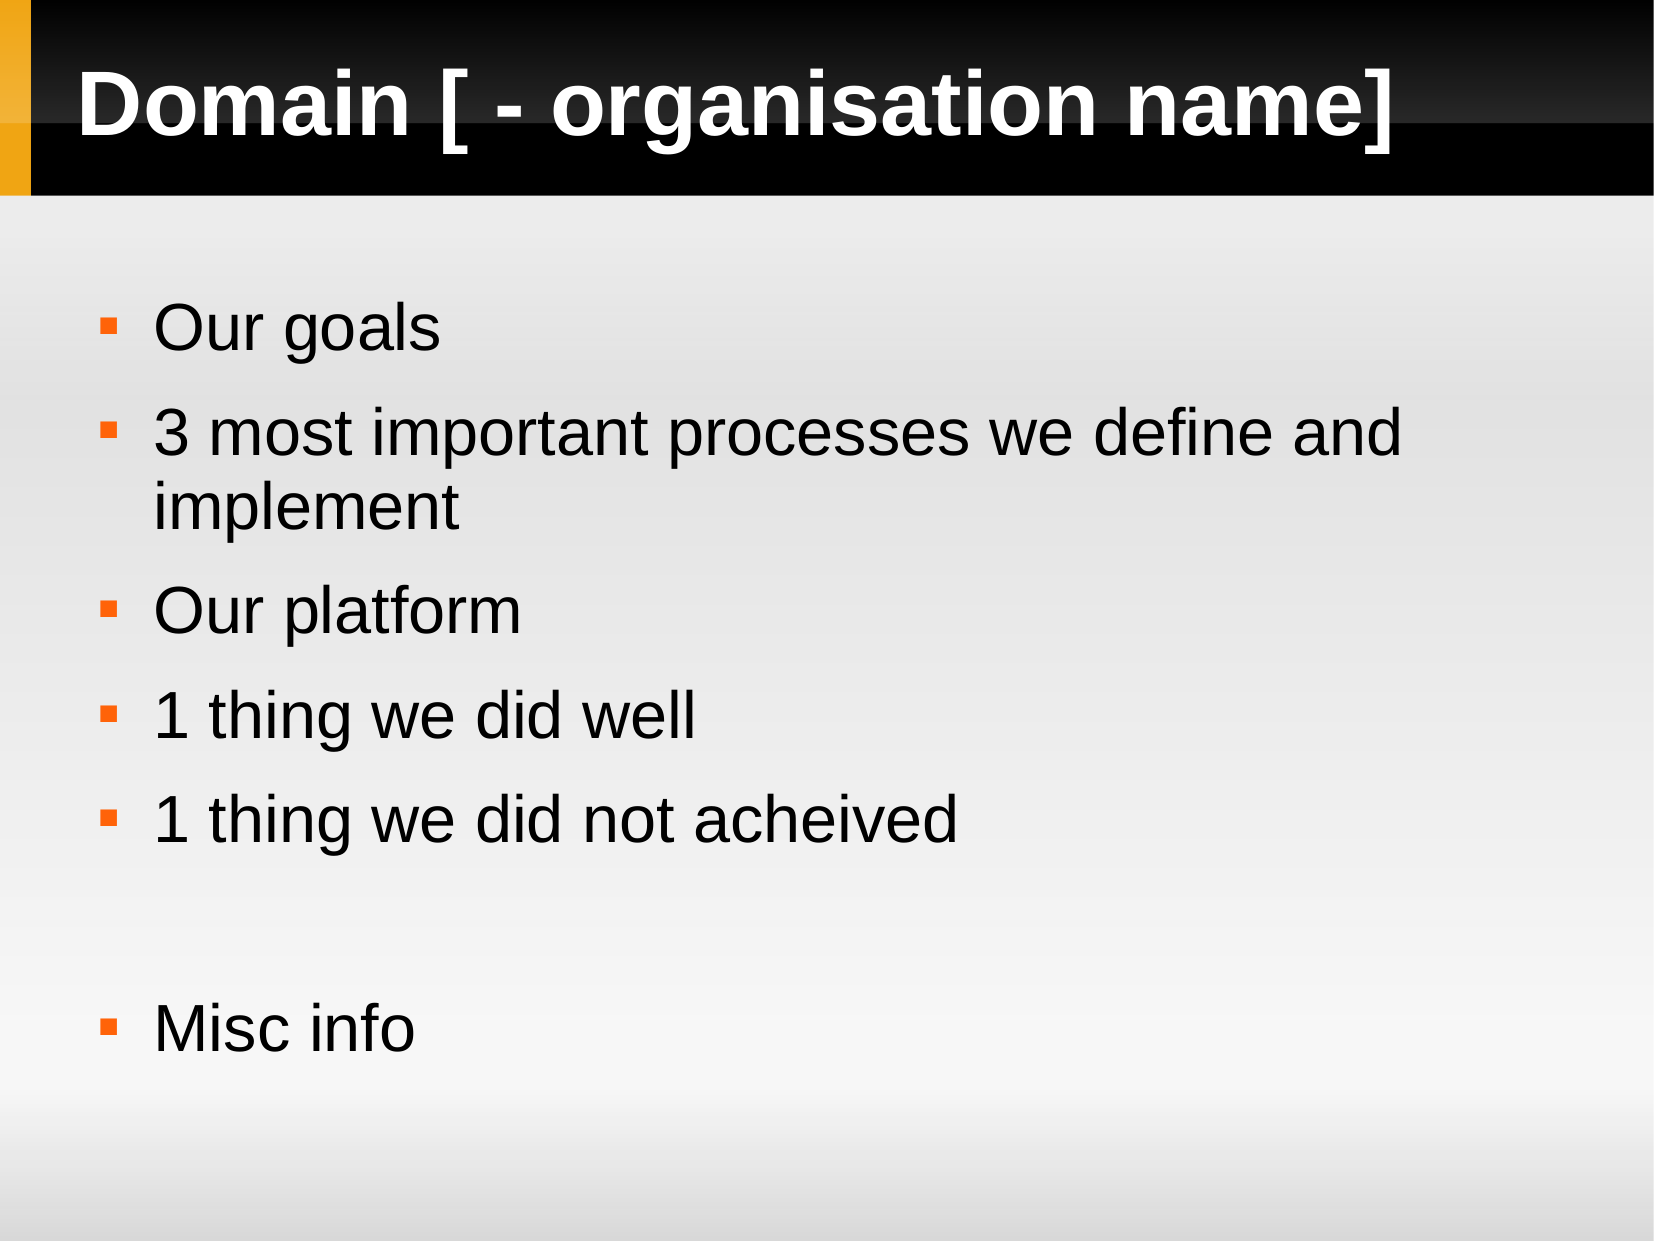

# Domain [ - organisation name]
Our goals
3 most important processes we define and implement
Our platform
1 thing we did well
1 thing we did not acheived
Misc info